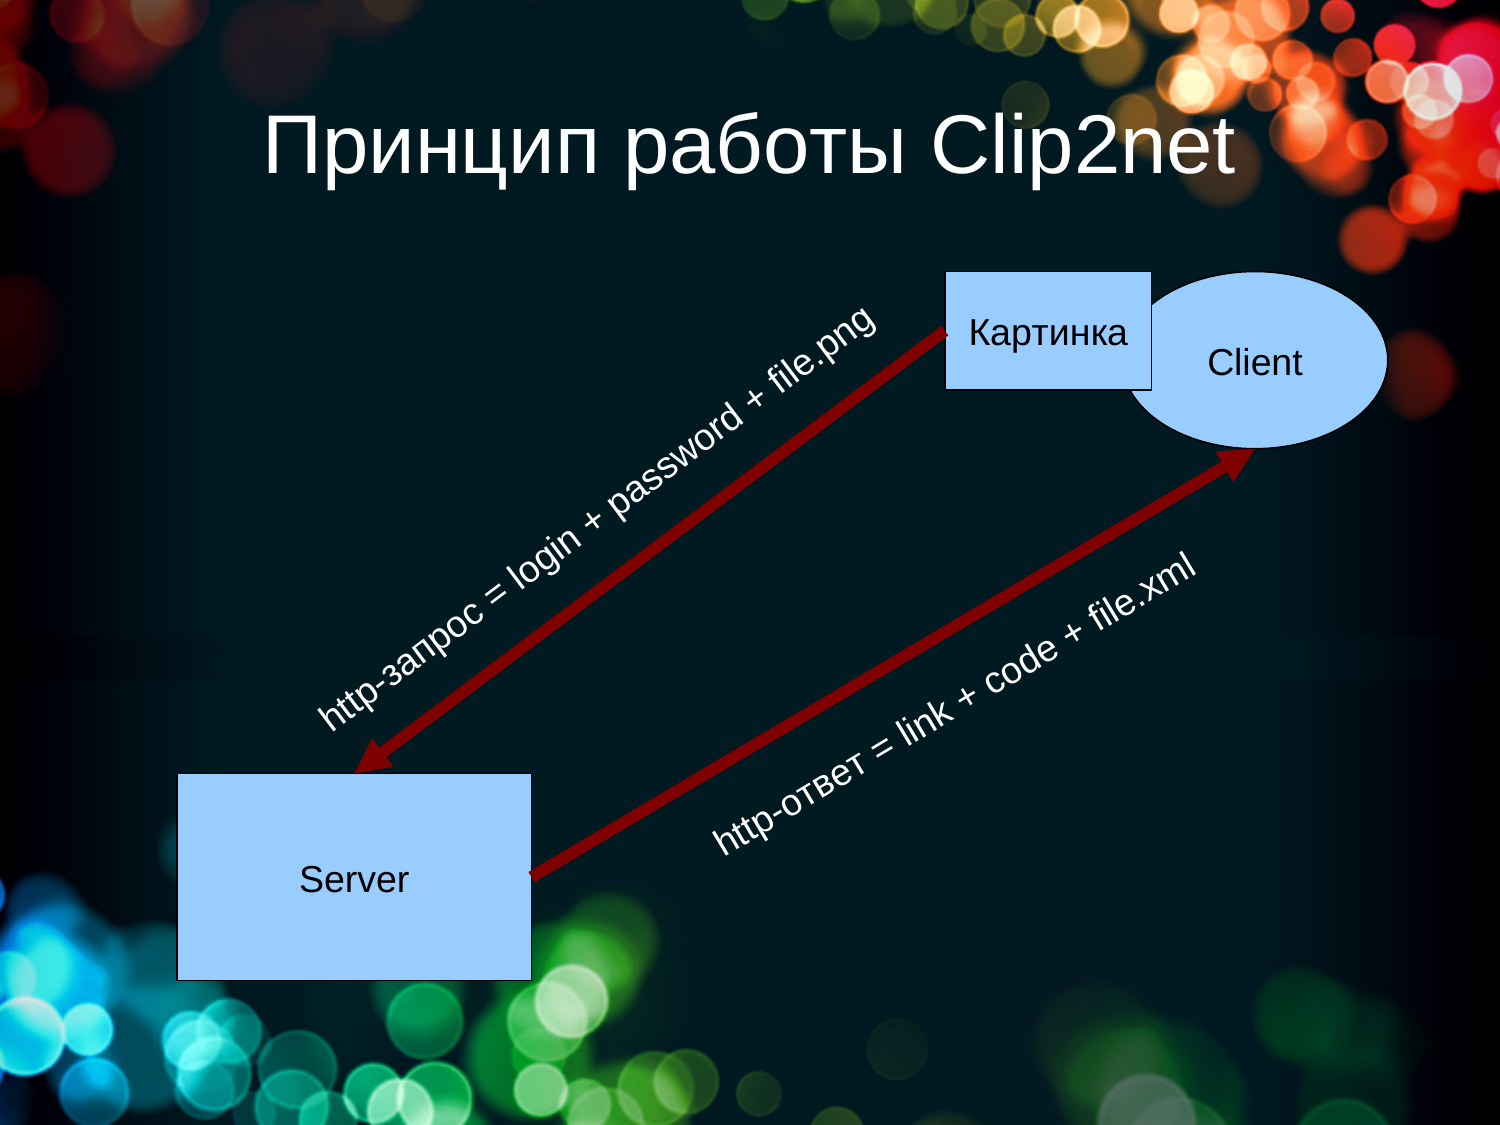

Принцип работы Clip2net
Картинка
Client
http-запрос = login + password + file.png
http-ответ = link + code + file.xml
Server